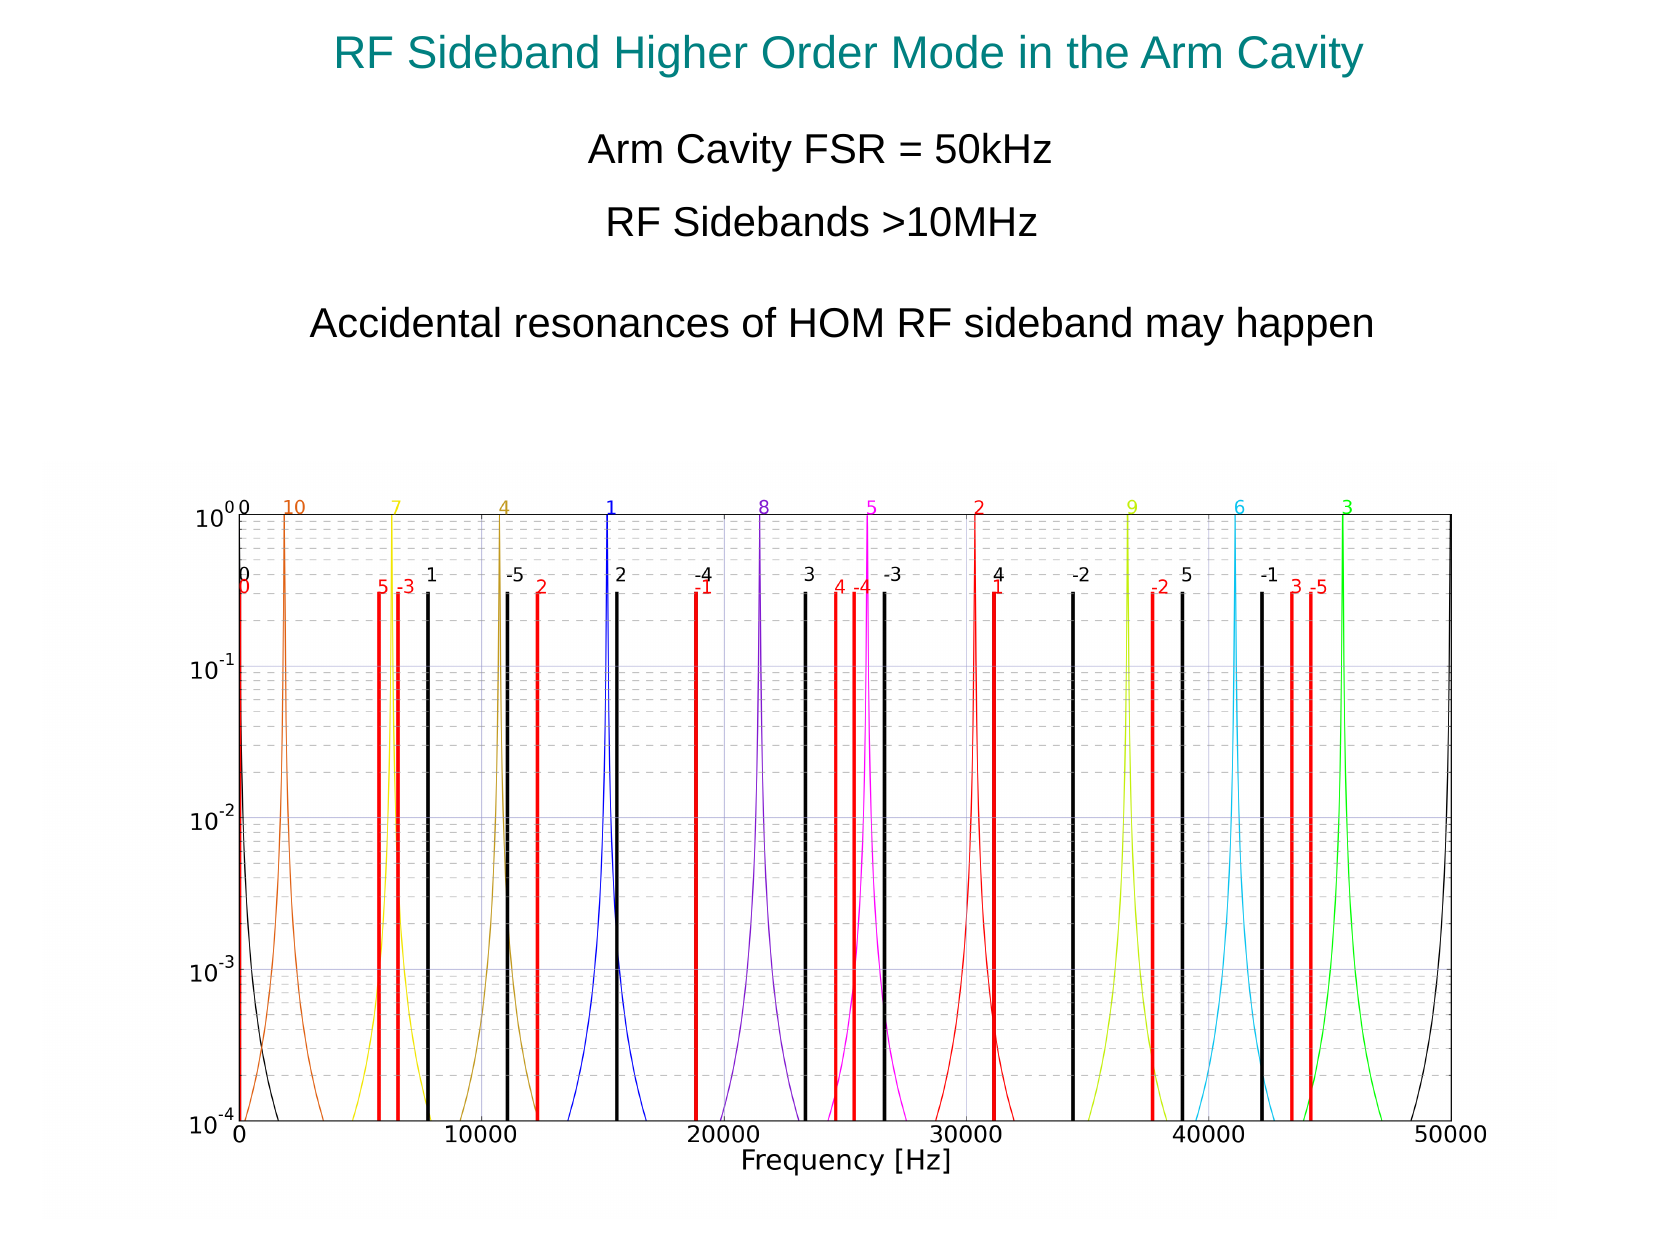

RF Sideband Higher Order Mode in the Arm Cavity
Arm Cavity FSR = 50kHz
RF Sidebands >10MHz
Accidental resonances of HOM RF sideband may happen